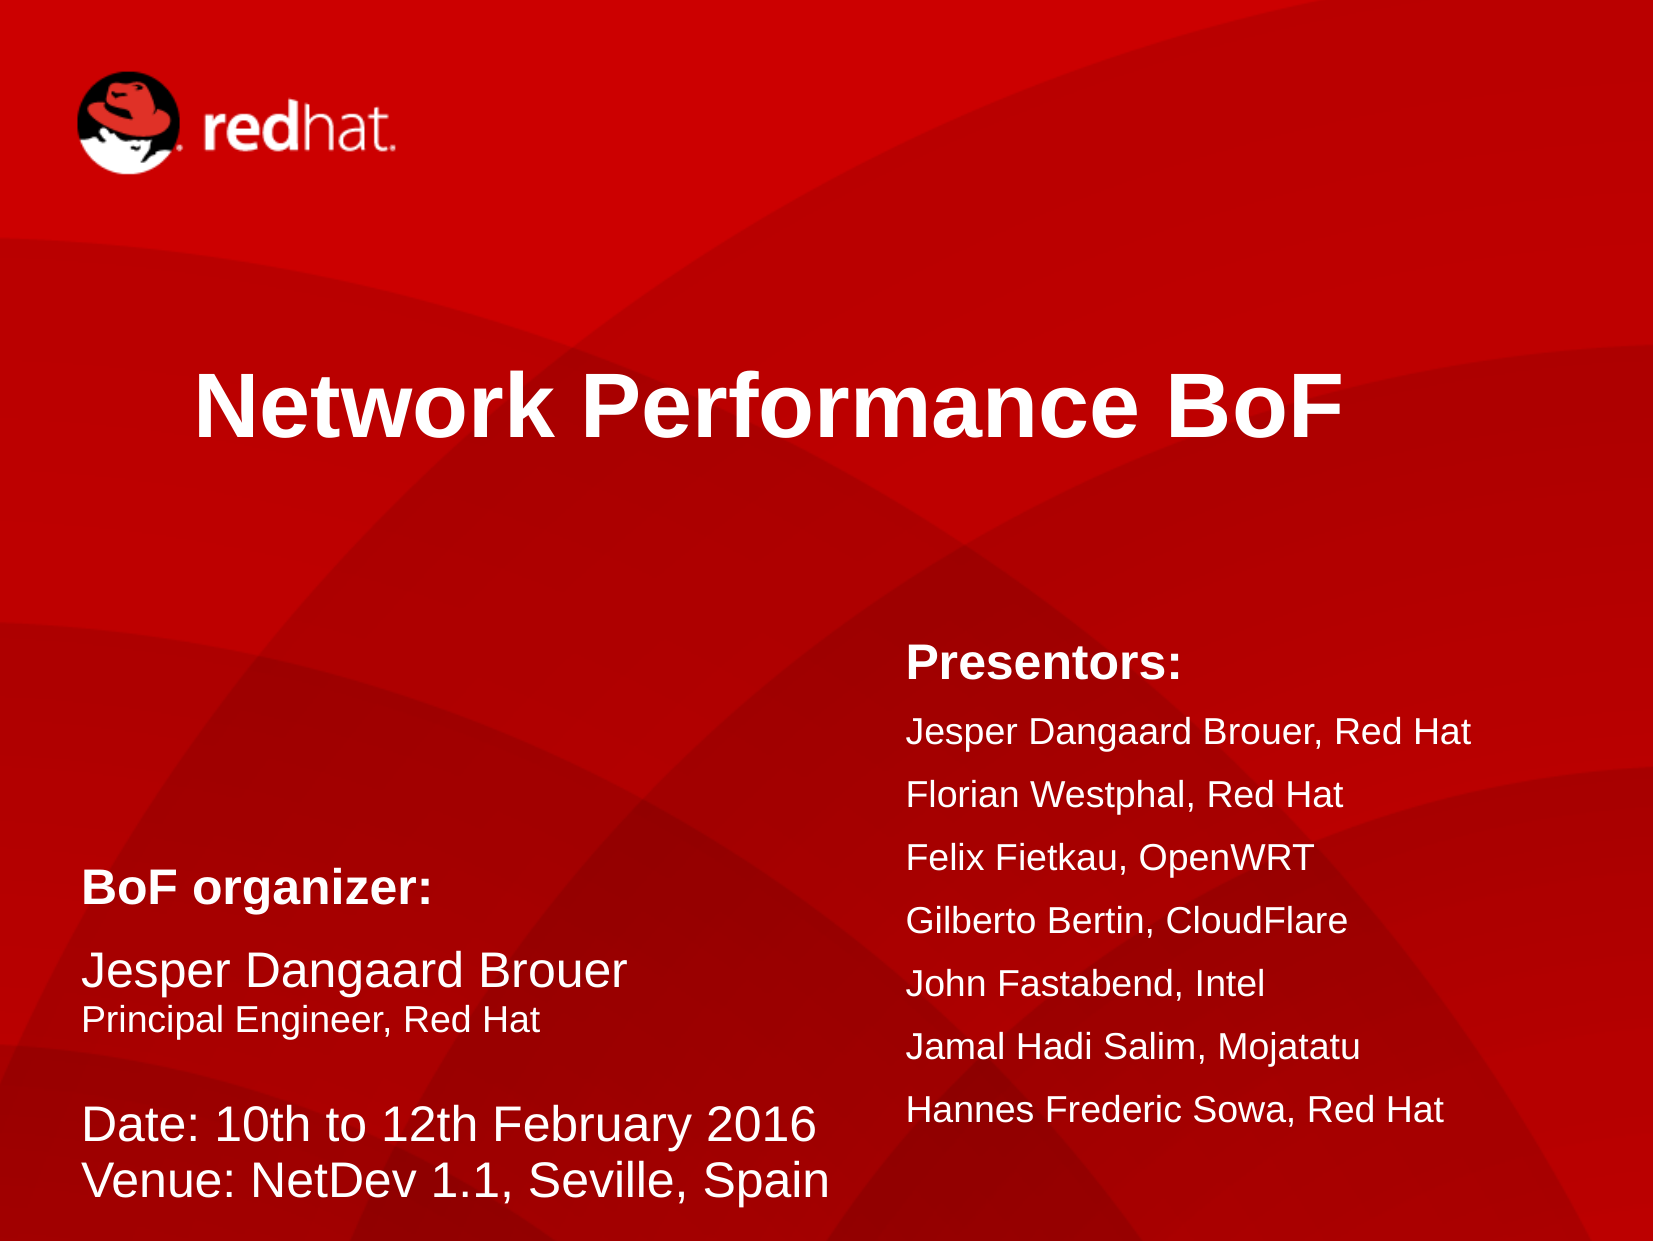

Network Performance BoF
Presentors:
Jesper Dangaard Brouer, Red Hat
Florian Westphal, Red Hat
Felix Fietkau, OpenWRT
Gilberto Bertin, CloudFlare
John Fastabend, Intel
Jamal Hadi Salim, Mojatatu
Hannes Frederic Sowa, Red Hat
BoF organizer:
Jesper Dangaard Brouer
Principal Engineer, Red Hat
Date: 10th to 12th February 2016
Venue: NetDev 1.1, Seville, Spain